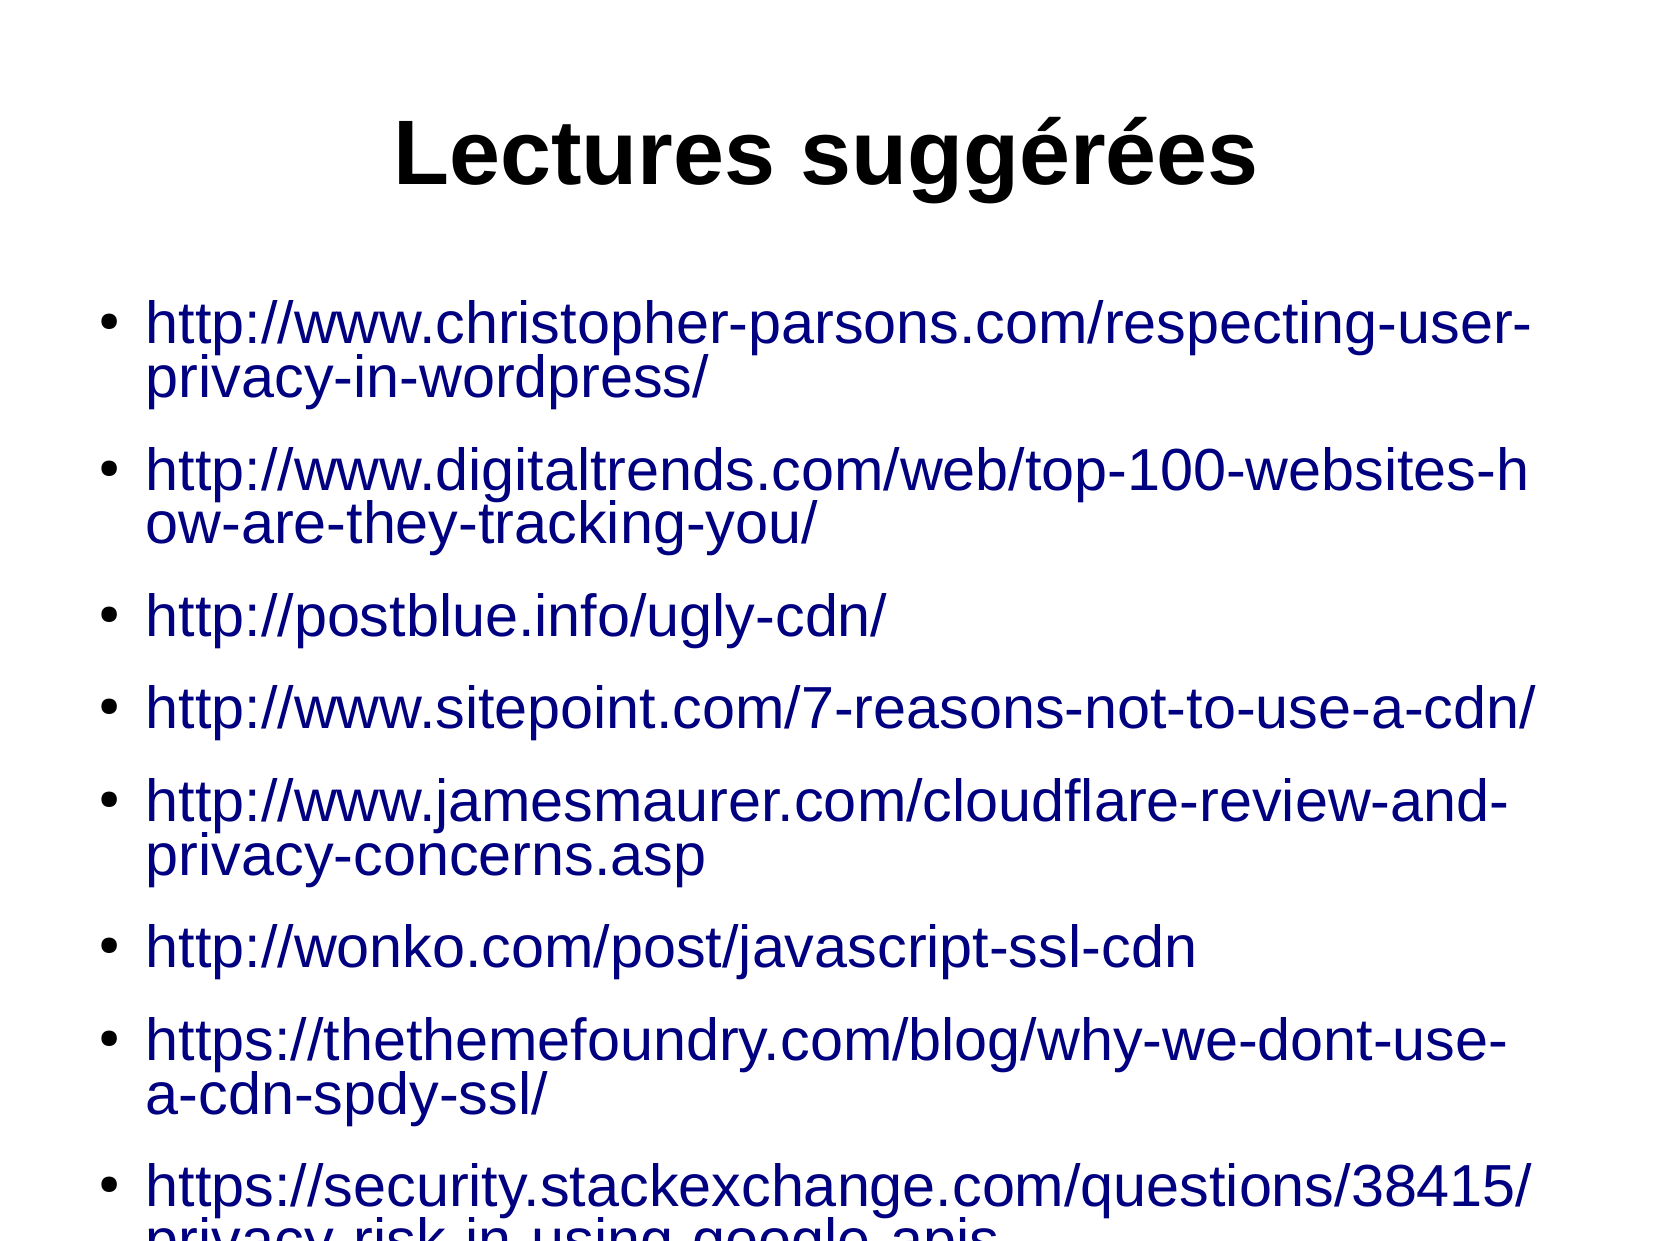

# Lectures suggérées
http://www.christopher-parsons.com/respecting-user-privacy-in-wordpress/
http://www.digitaltrends.com/web/top-100-websites-how-are-they-tracking-you/
http://postblue.info/ugly-cdn/
http://www.sitepoint.com/7-reasons-not-to-use-a-cdn/
http://www.jamesmaurer.com/cloudflare-review-and-privacy-concerns.asp
http://wonko.com/post/javascript-ssl-cdn
https://thethemefoundry.com/blog/why-we-dont-use-a-cdn-spdy-ssl/
https://security.stackexchange.com/questions/38415/privacy-risk-in-using-google-apis